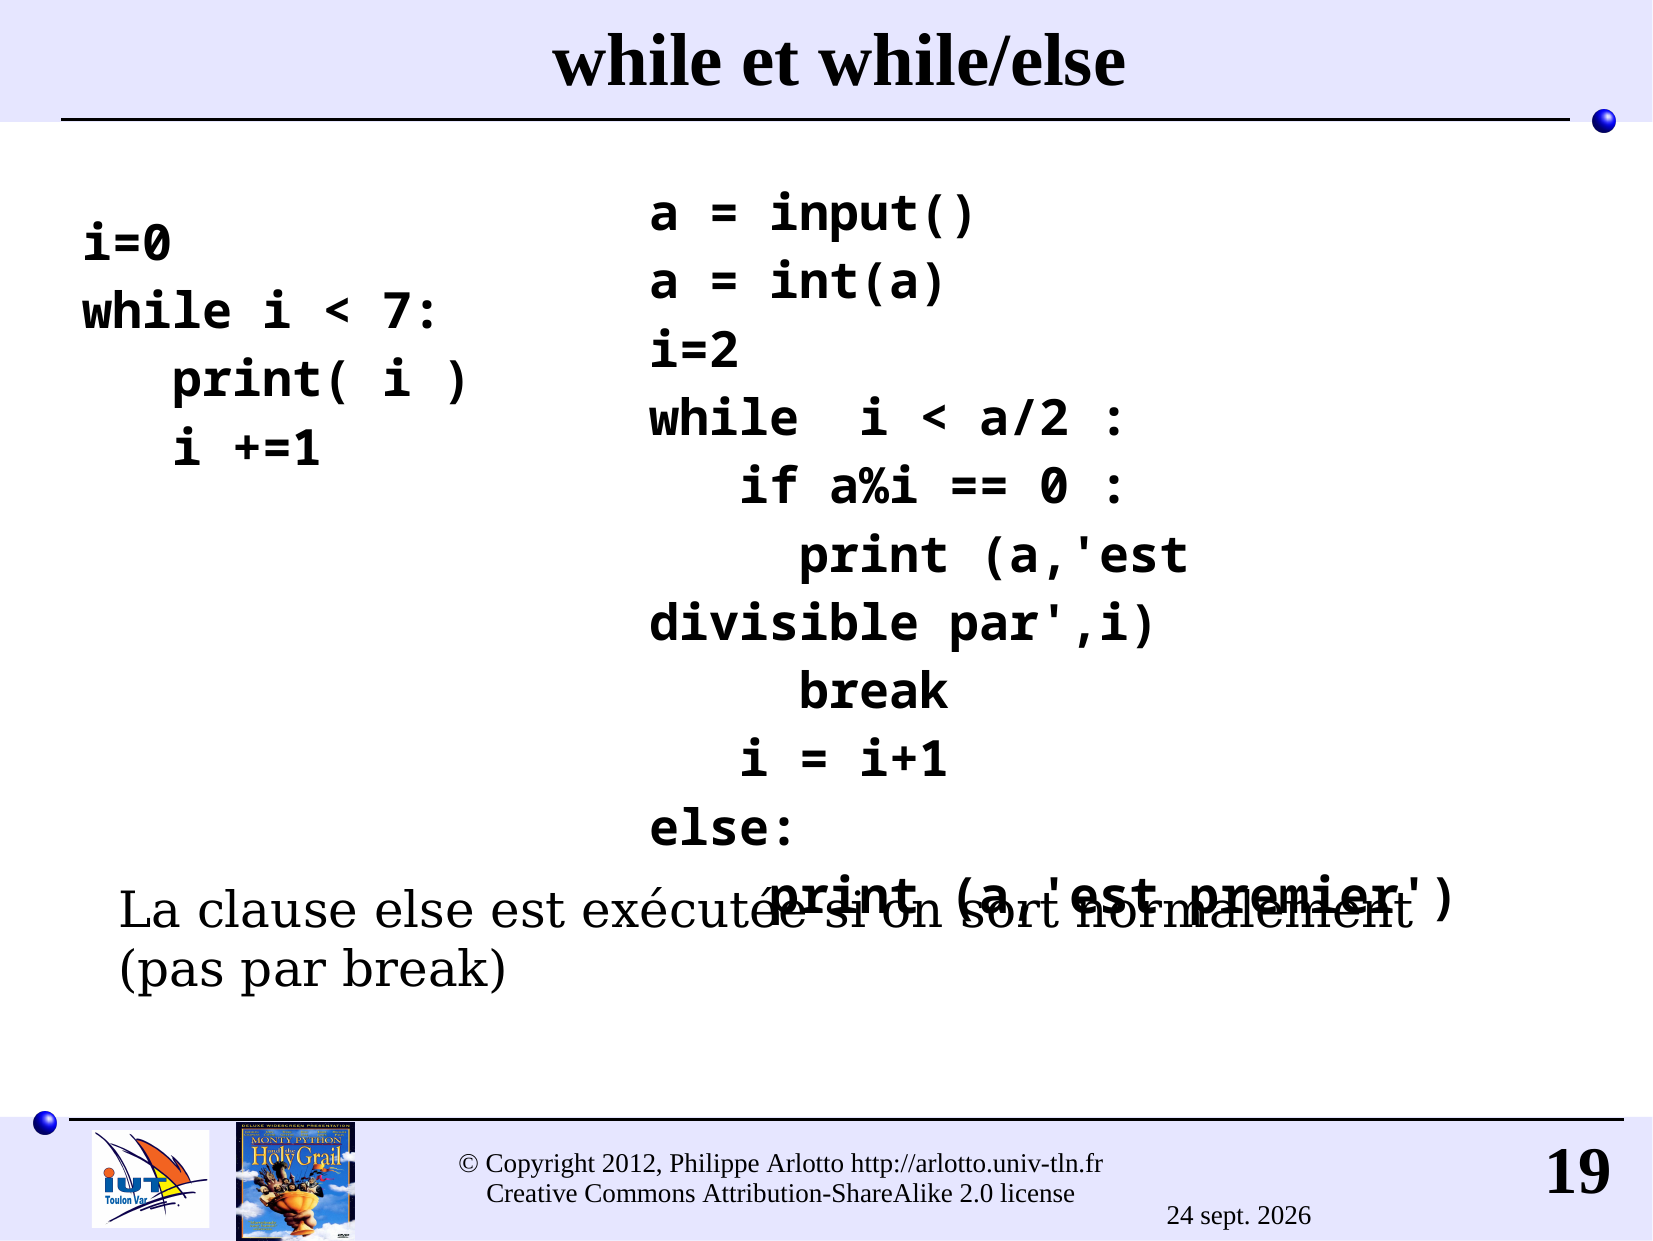

# while et while/else
a = input()
a = int(a)
i=2
while i < a/2 :
 if a%i == 0 :
 print (a,'est divisible par',i)
 break
 i = i+1
else:
 print (a,'est premier')
i=0
while i < 7:
 print( i )
 i +=1
La clause else est exécutée si on sort normalement
(pas par break)